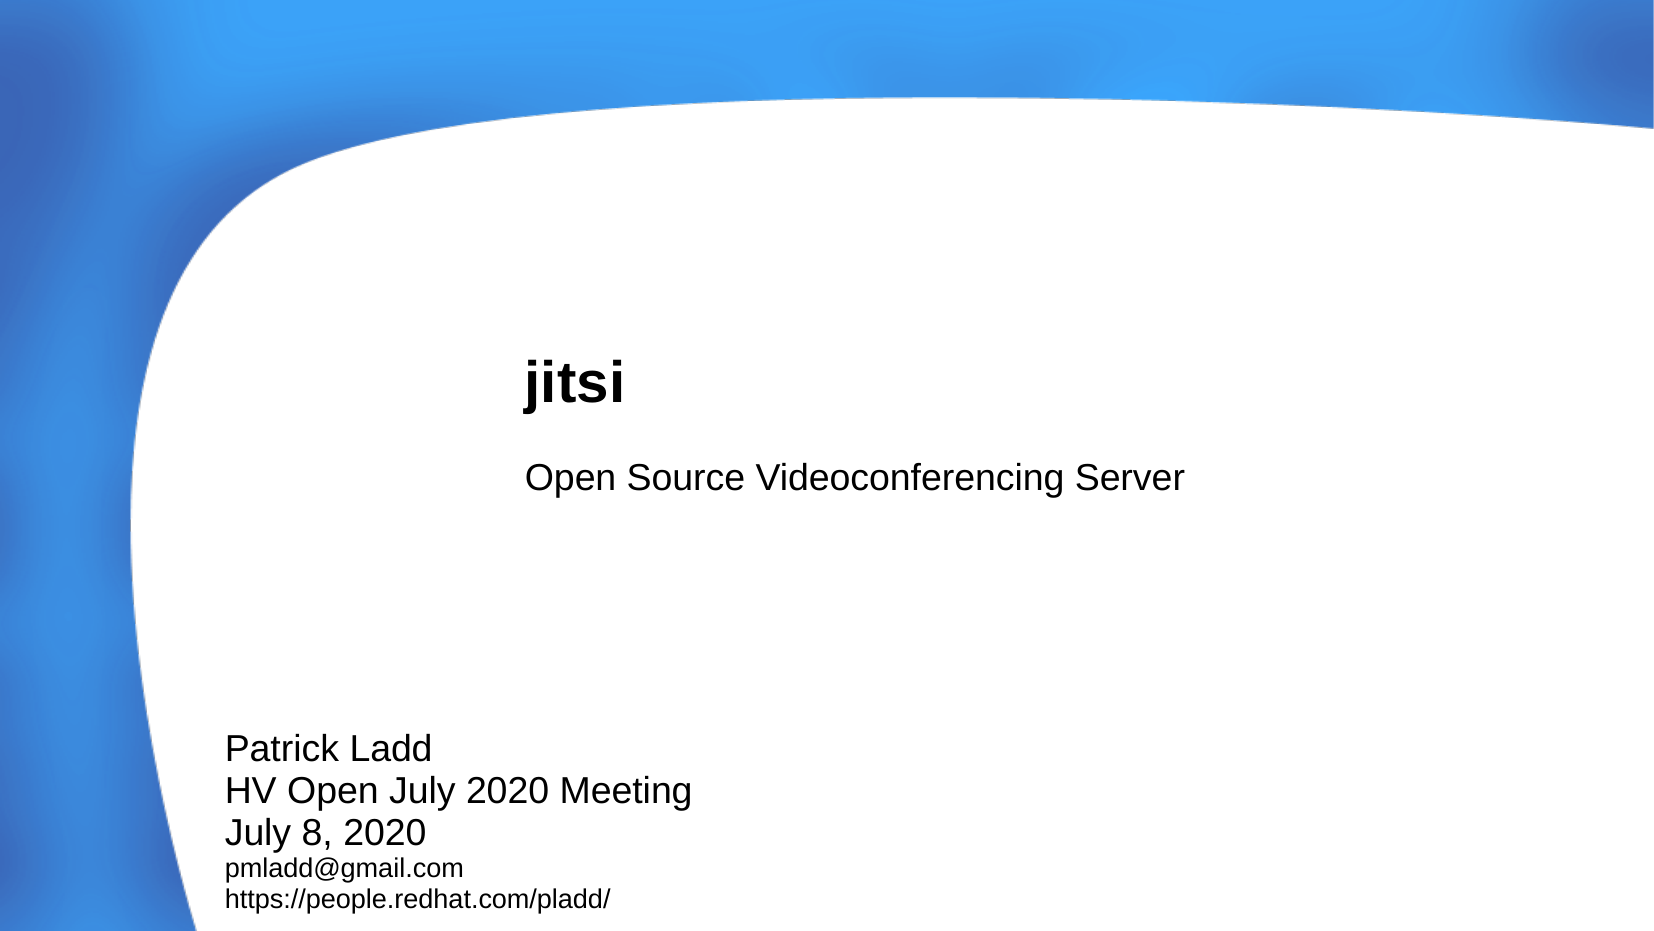

jitsi
Open Source Videoconferencing Server
Patrick Ladd
HV Open July 2020 Meeting
July 8, 2020
pmladd@gmail.com
https://people.redhat.com/pladd/